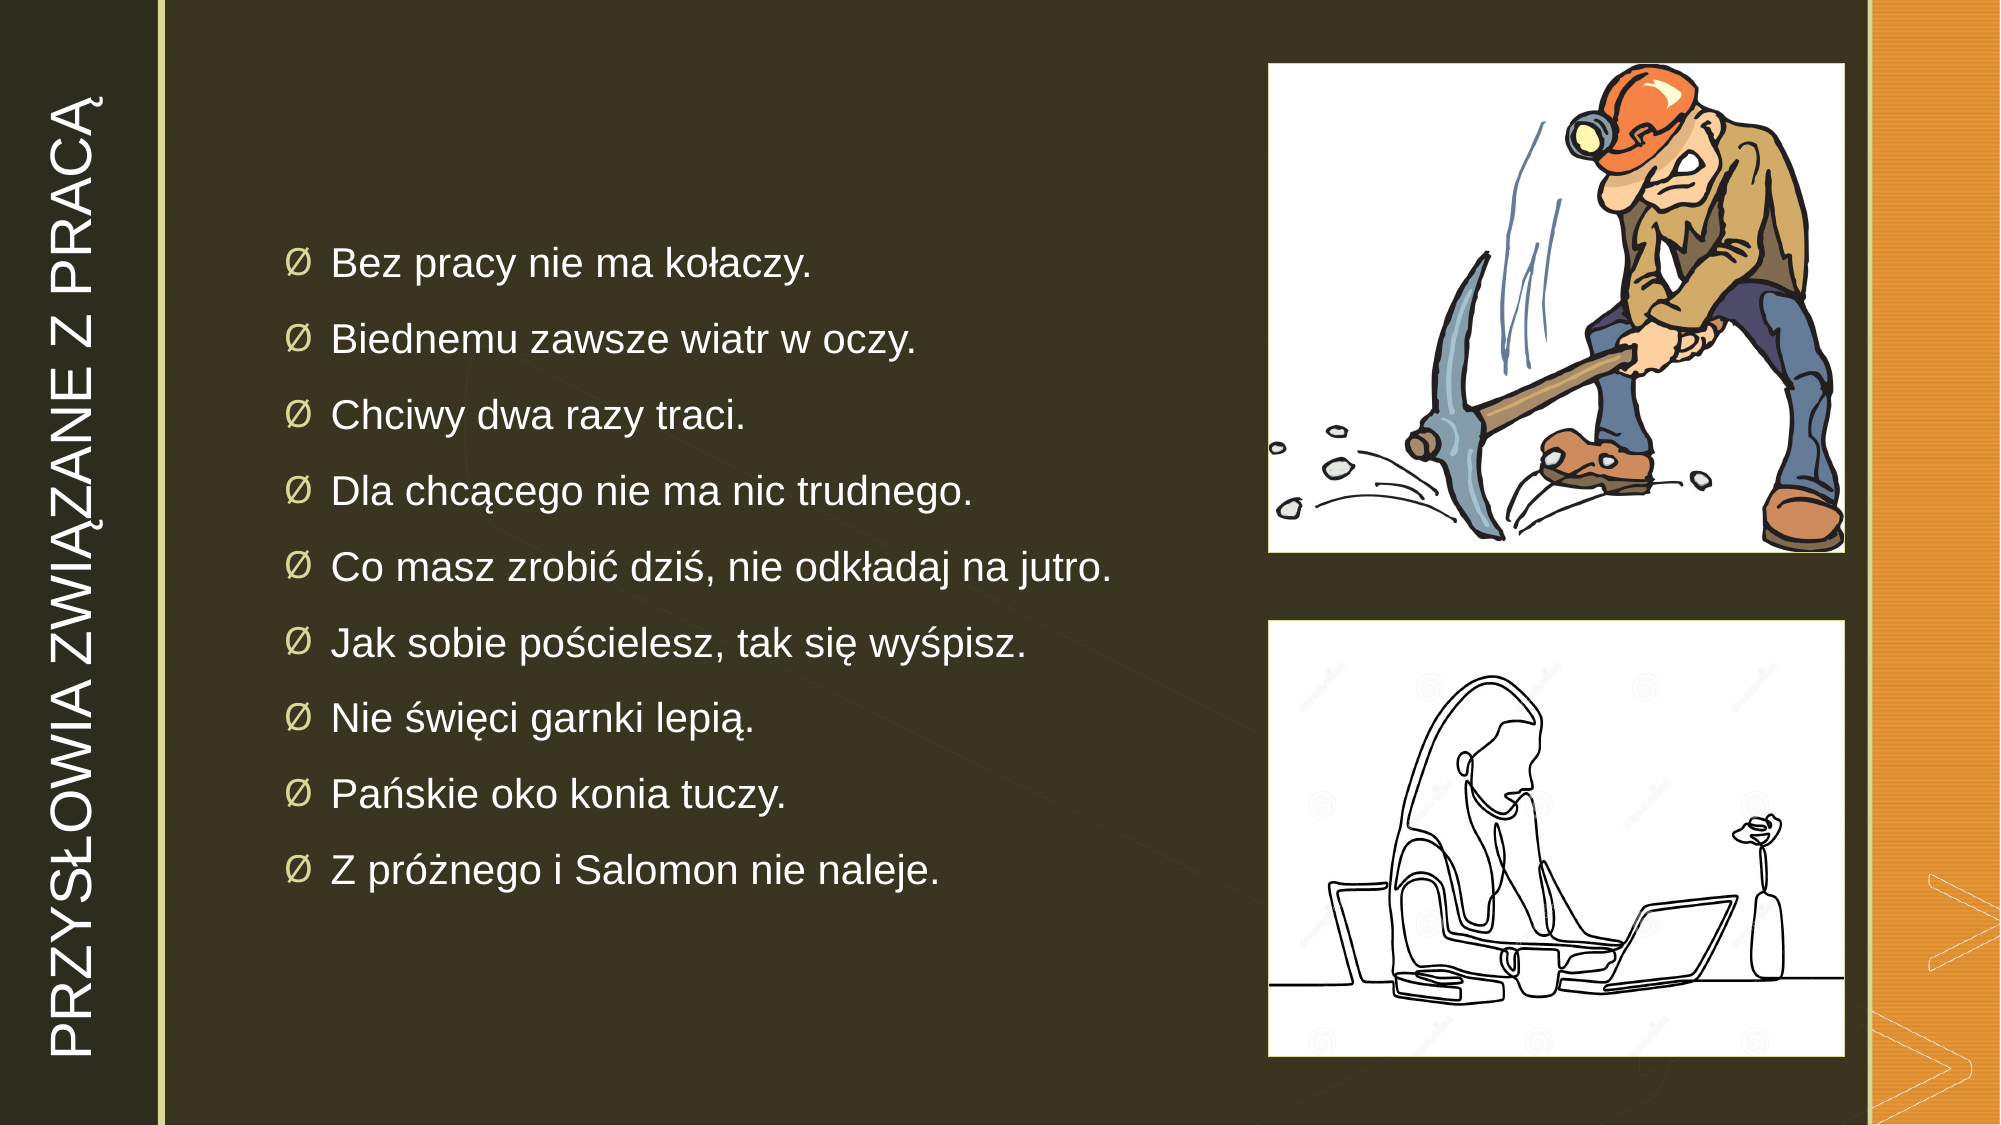

z
Bez pracy nie ma kołaczy.
Biednemu zawsze wiatr w oczy.
Chciwy dwa razy traci.
Dla chcącego nie ma nic trudnego.
Co masz zrobić dziś, nie odkładaj na jutro.
Jak sobie pościelesz, tak się wyśpisz.
Nie święci garnki lepią.
Pańskie oko konia tuczy.
Z próżnego i Salomon nie naleje.
# PRZYSŁOWIA ZWIĄZANE Z PRACĄ